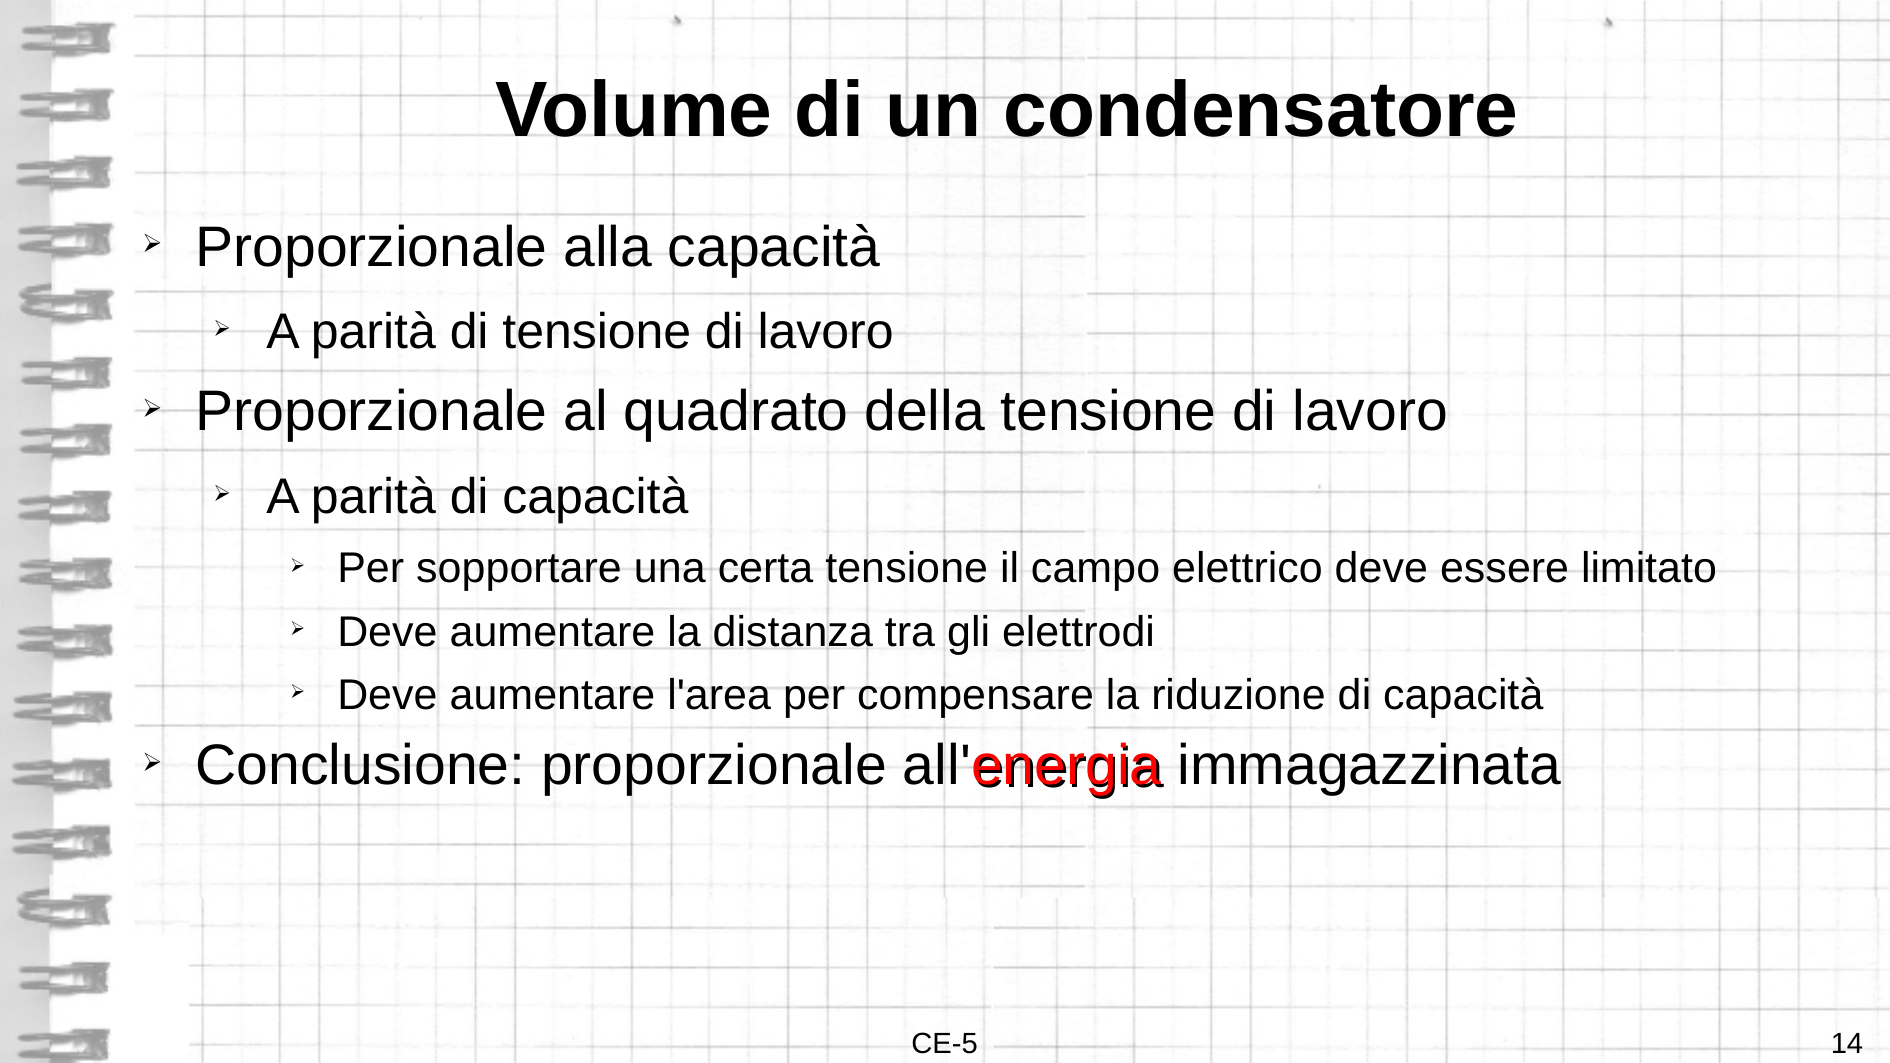

# Volume di un condensatore
Proporzionale alla capacità
A parità di tensione di lavoro
Proporzionale al quadrato della tensione di lavoro
A parità di capacità
Per sopportare una certa tensione il campo elettrico deve essere limitato
Deve aumentare la distanza tra gli elettrodi
Deve aumentare l'area per compensare la riduzione di capacità
Conclusione: proporzionale all'energia immagazzinata
CE-5
14